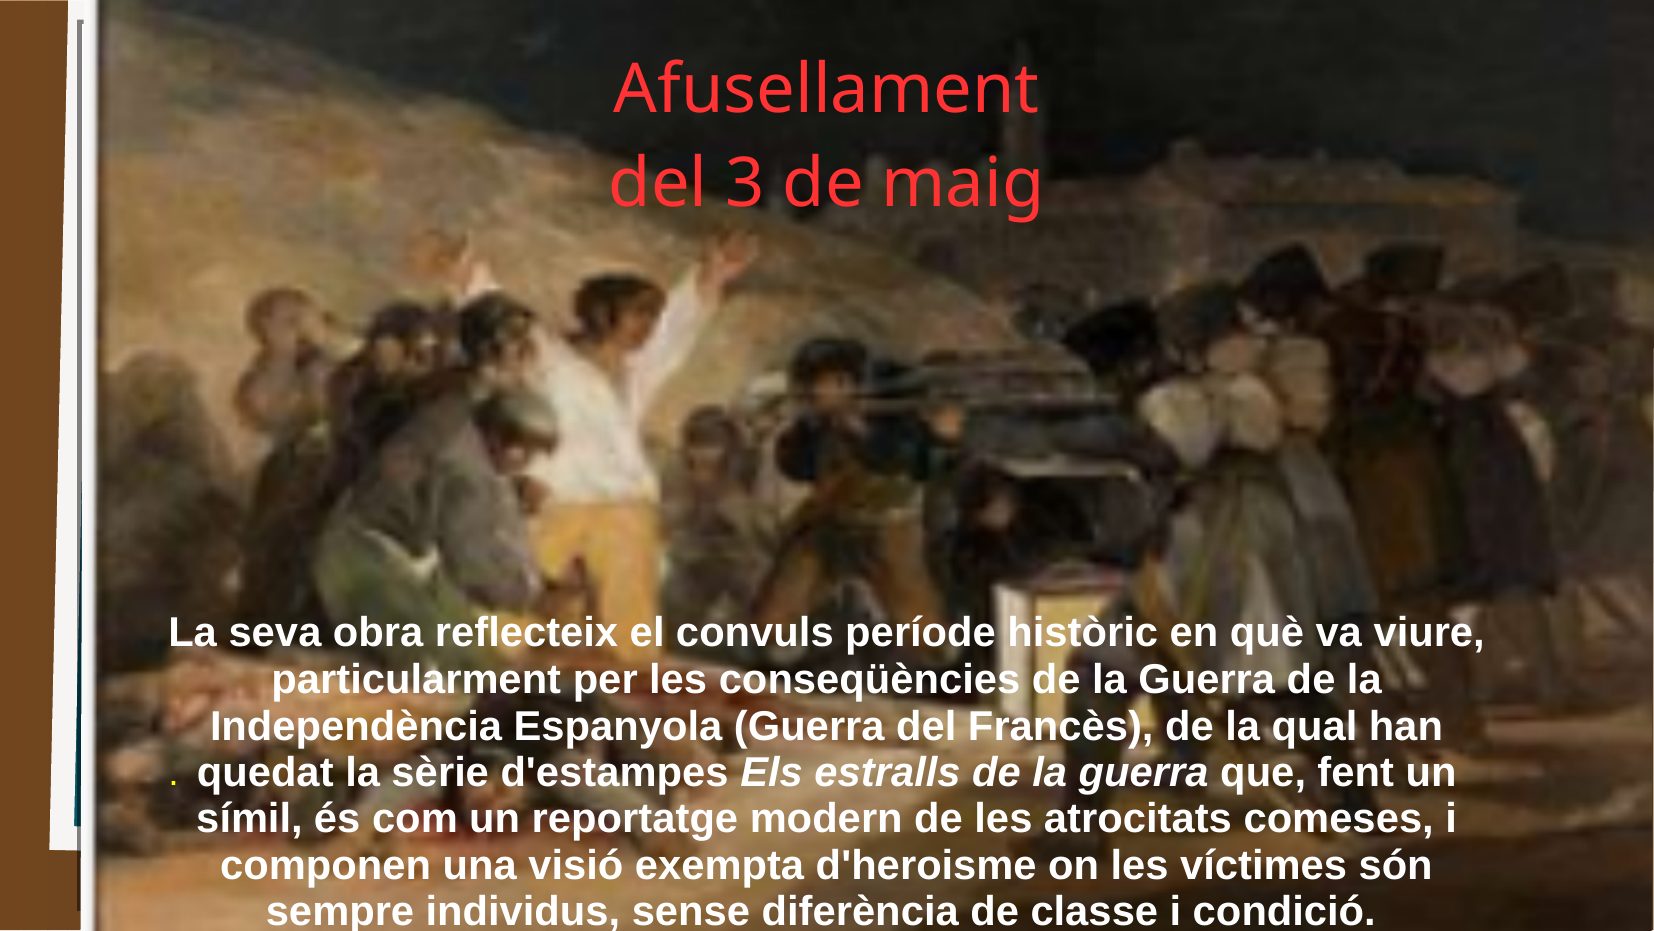

# Afusellament del 3 de maig
La seva obra reflecteix el convuls període històric en què va viure, particularment per les conseqüències de la Guerra de la Independència Espanyola (Guerra del Francès), de la qual han quedat la sèrie d'estampes Els estralls de la guerra que, fent un símil, és com un reportatge modern de les atrocitats comeses, i componen una visió exempta d'heroisme on les víctimes són sempre individus, sense diferència de classe i condició.
.